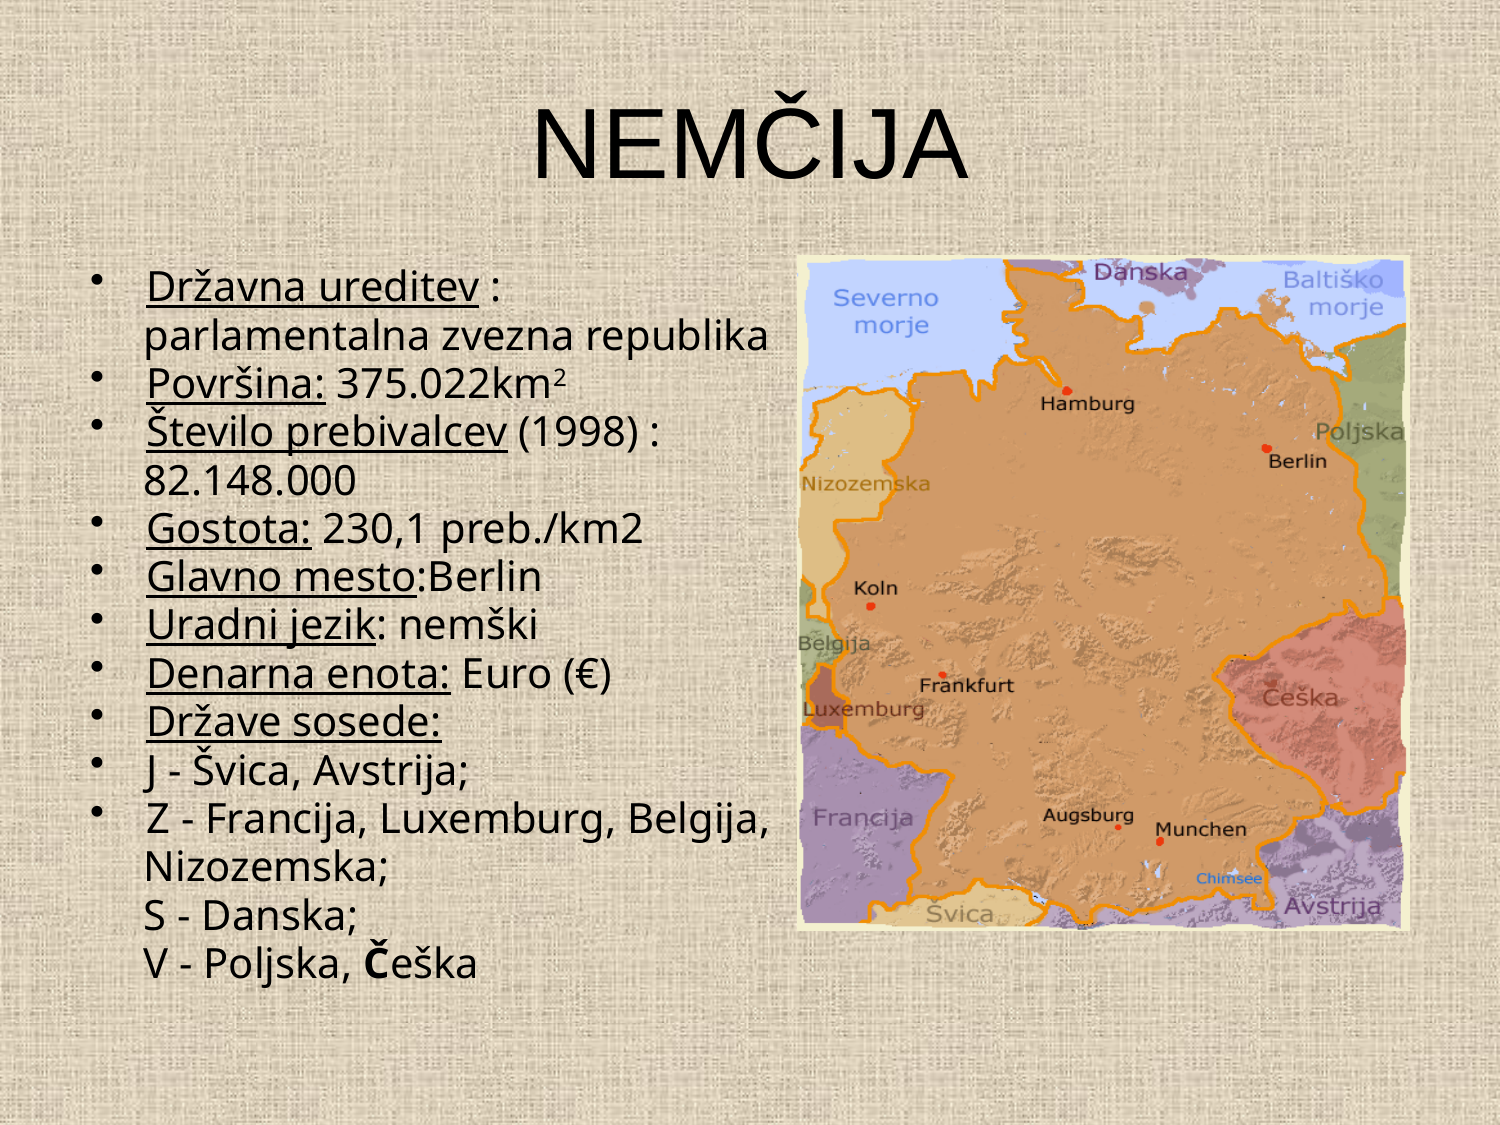

# NEMČIJA
Državna ureditev :
 parlamentalna zvezna republika
Površina: 375.022km2
Število prebivalcev (1998) :
 82.148.000
Gostota: 230,1 preb./km2
Glavno mesto:Berlin
Uradni jezik: nemški
Denarna enota: Euro (€)
Države sosede:
J - Švica, Avstrija;
Z - Francija, Luxemburg, Belgija,
 Nizozemska;
 S - Danska;
 V - Poljska, Češka